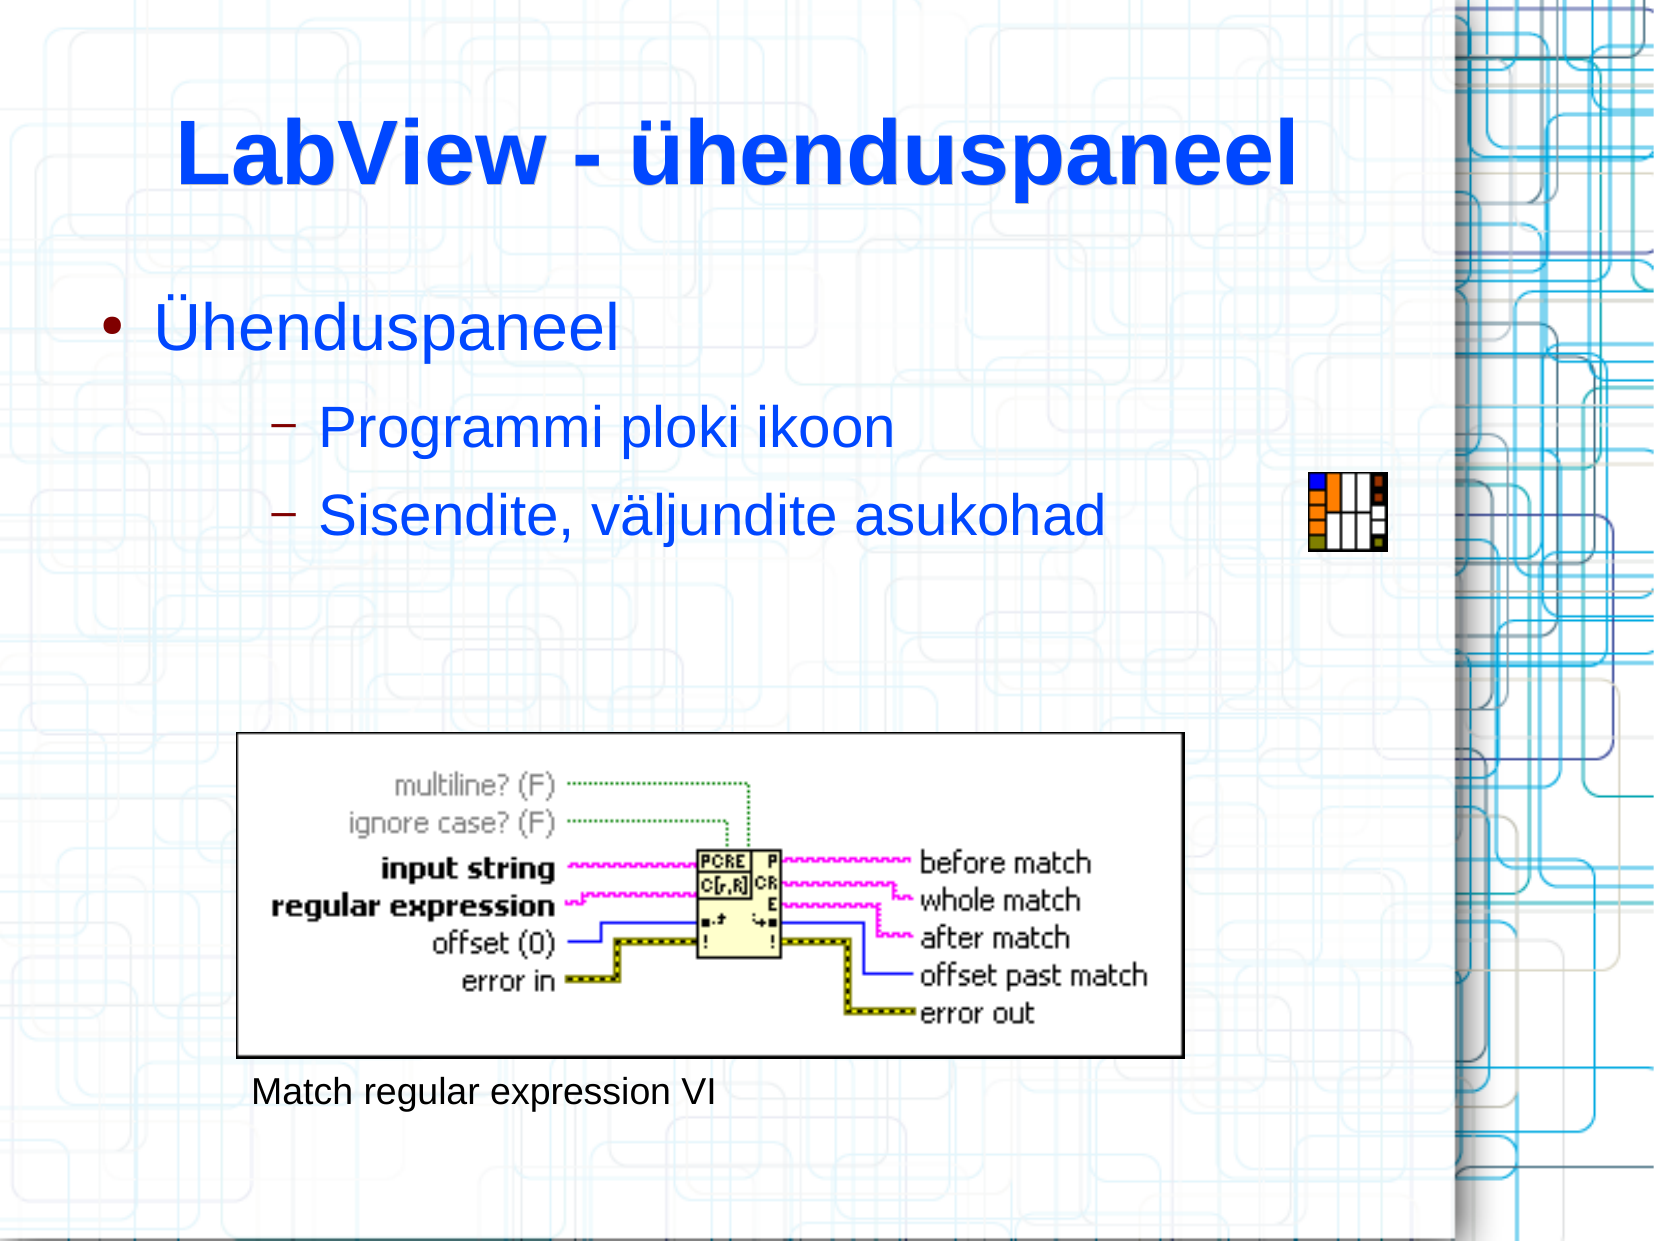

# LabView - ühenduspaneel
Ühenduspaneel
Programmi ploki ikoon
Sisendite, väljundite asukohad
Match regular expression VI